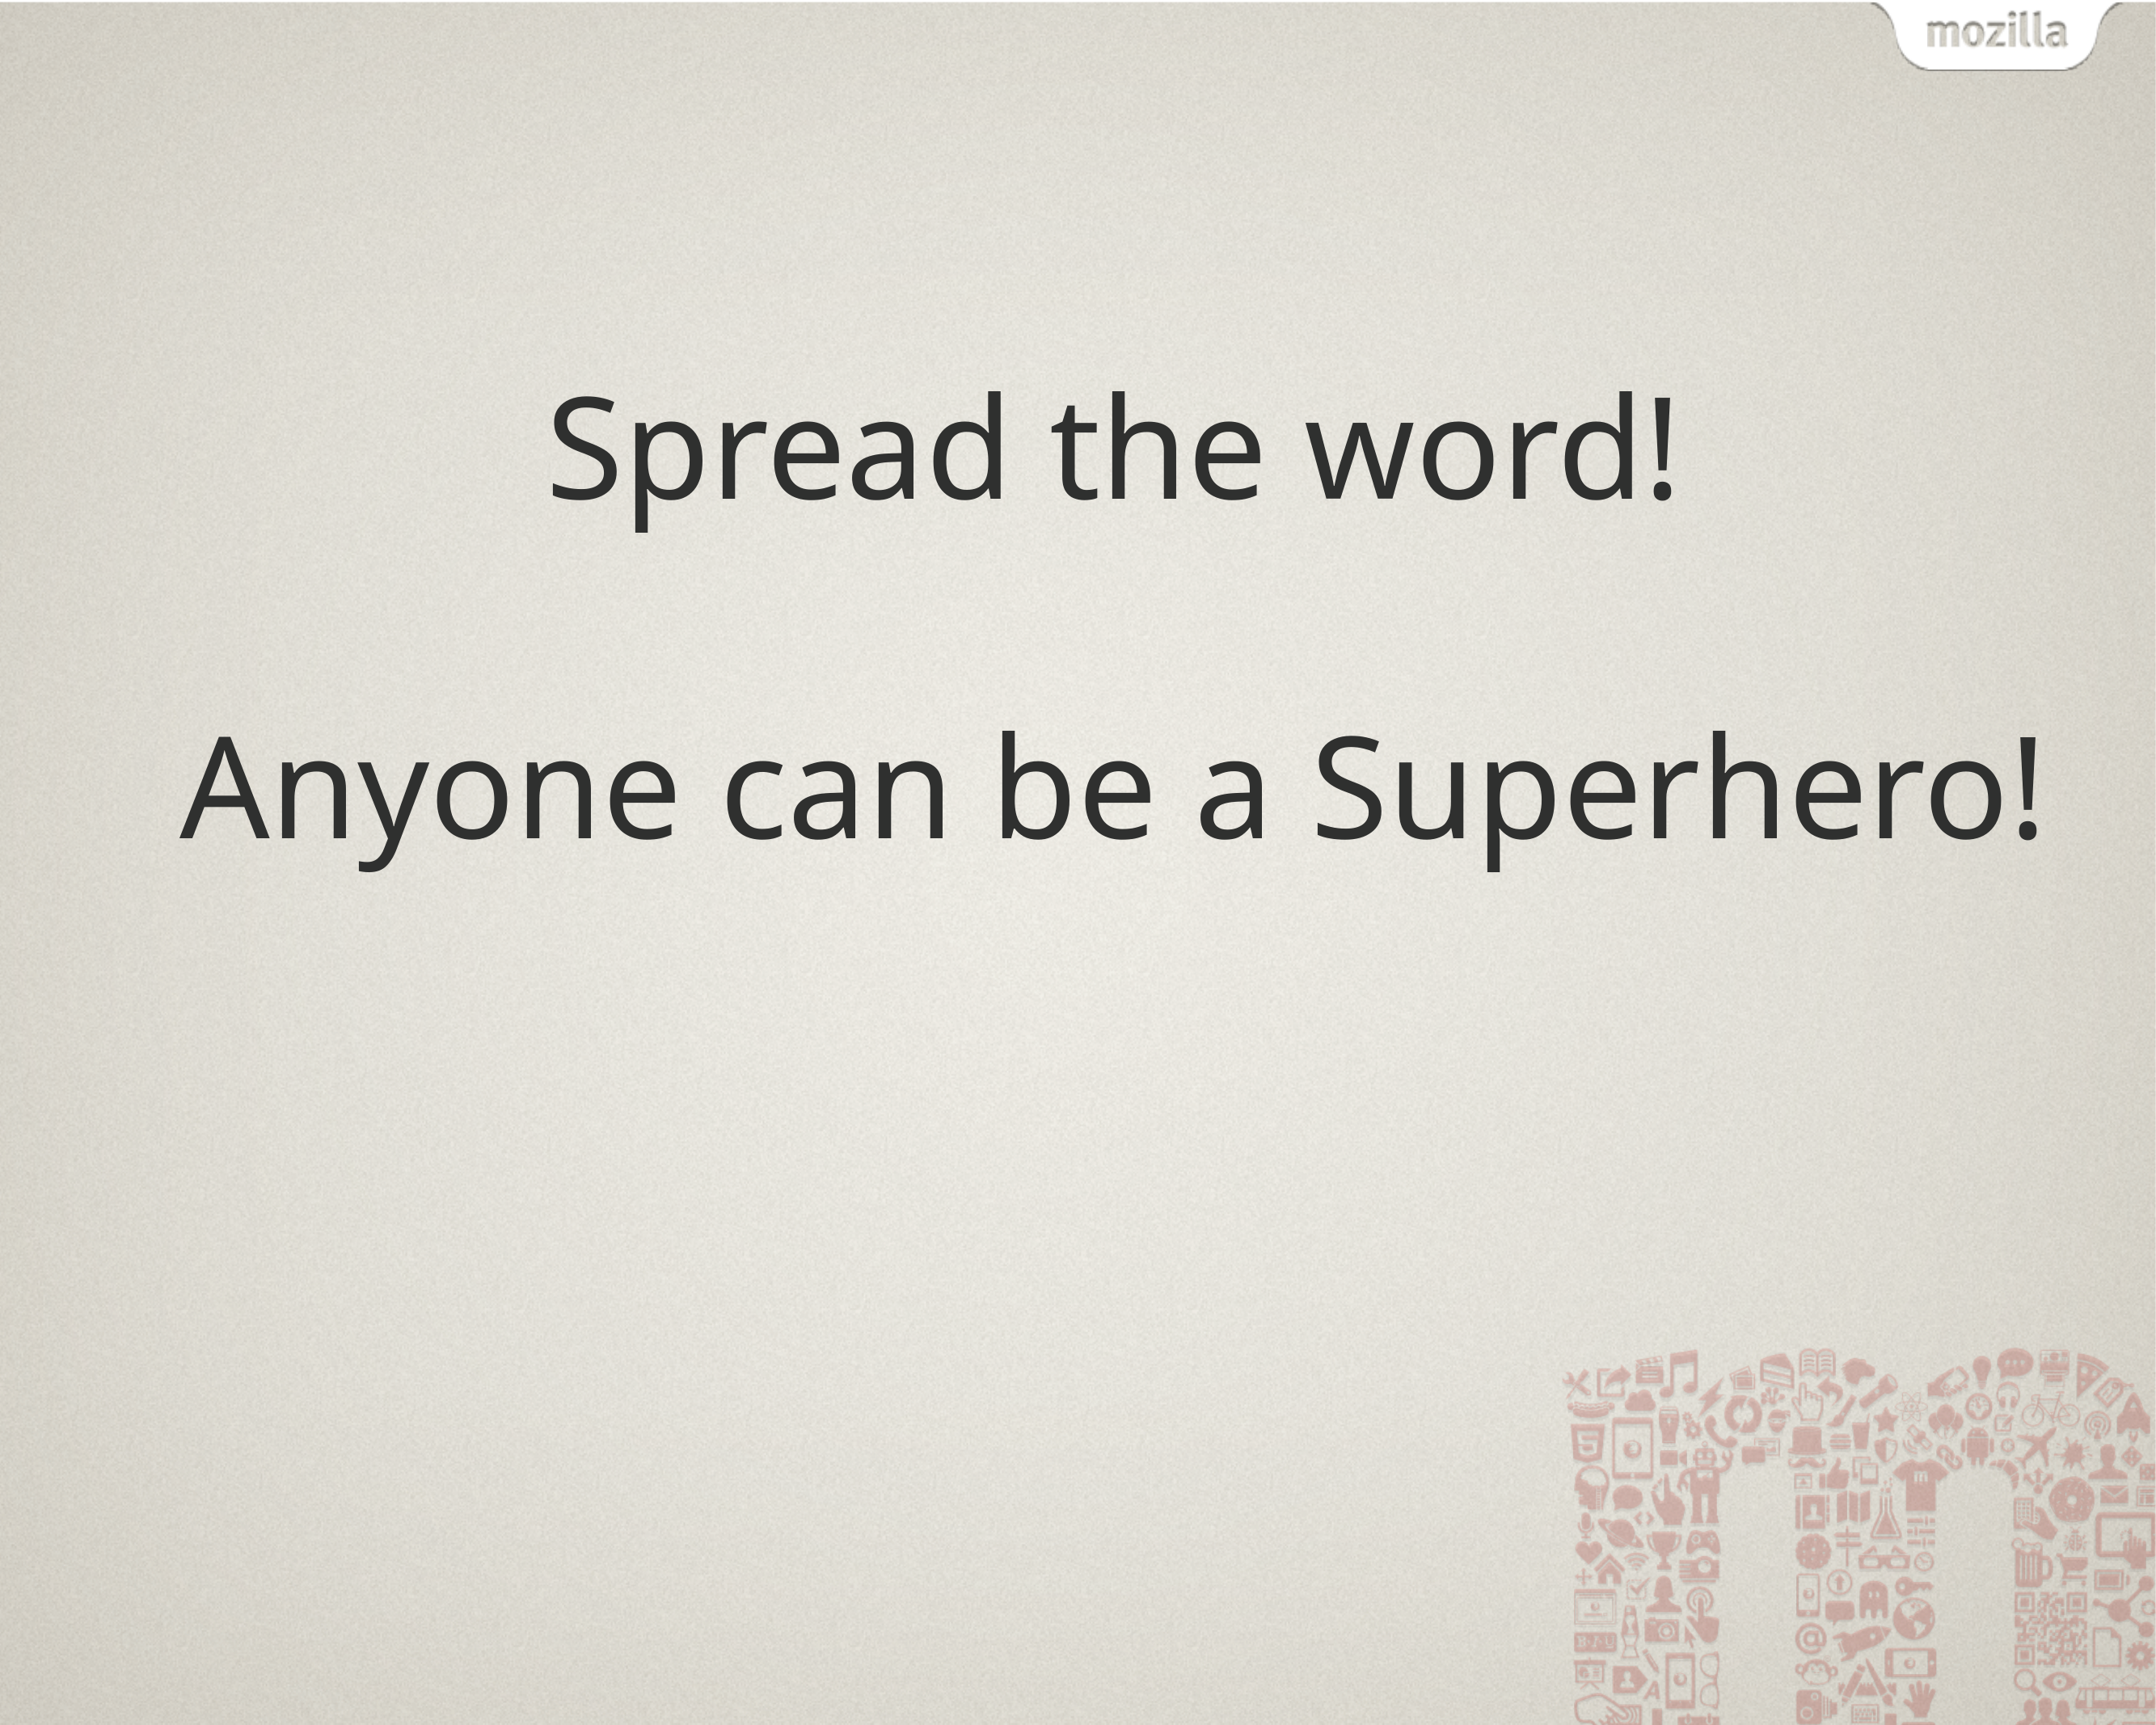

Spread the word!
Anyone can be a Superhero!